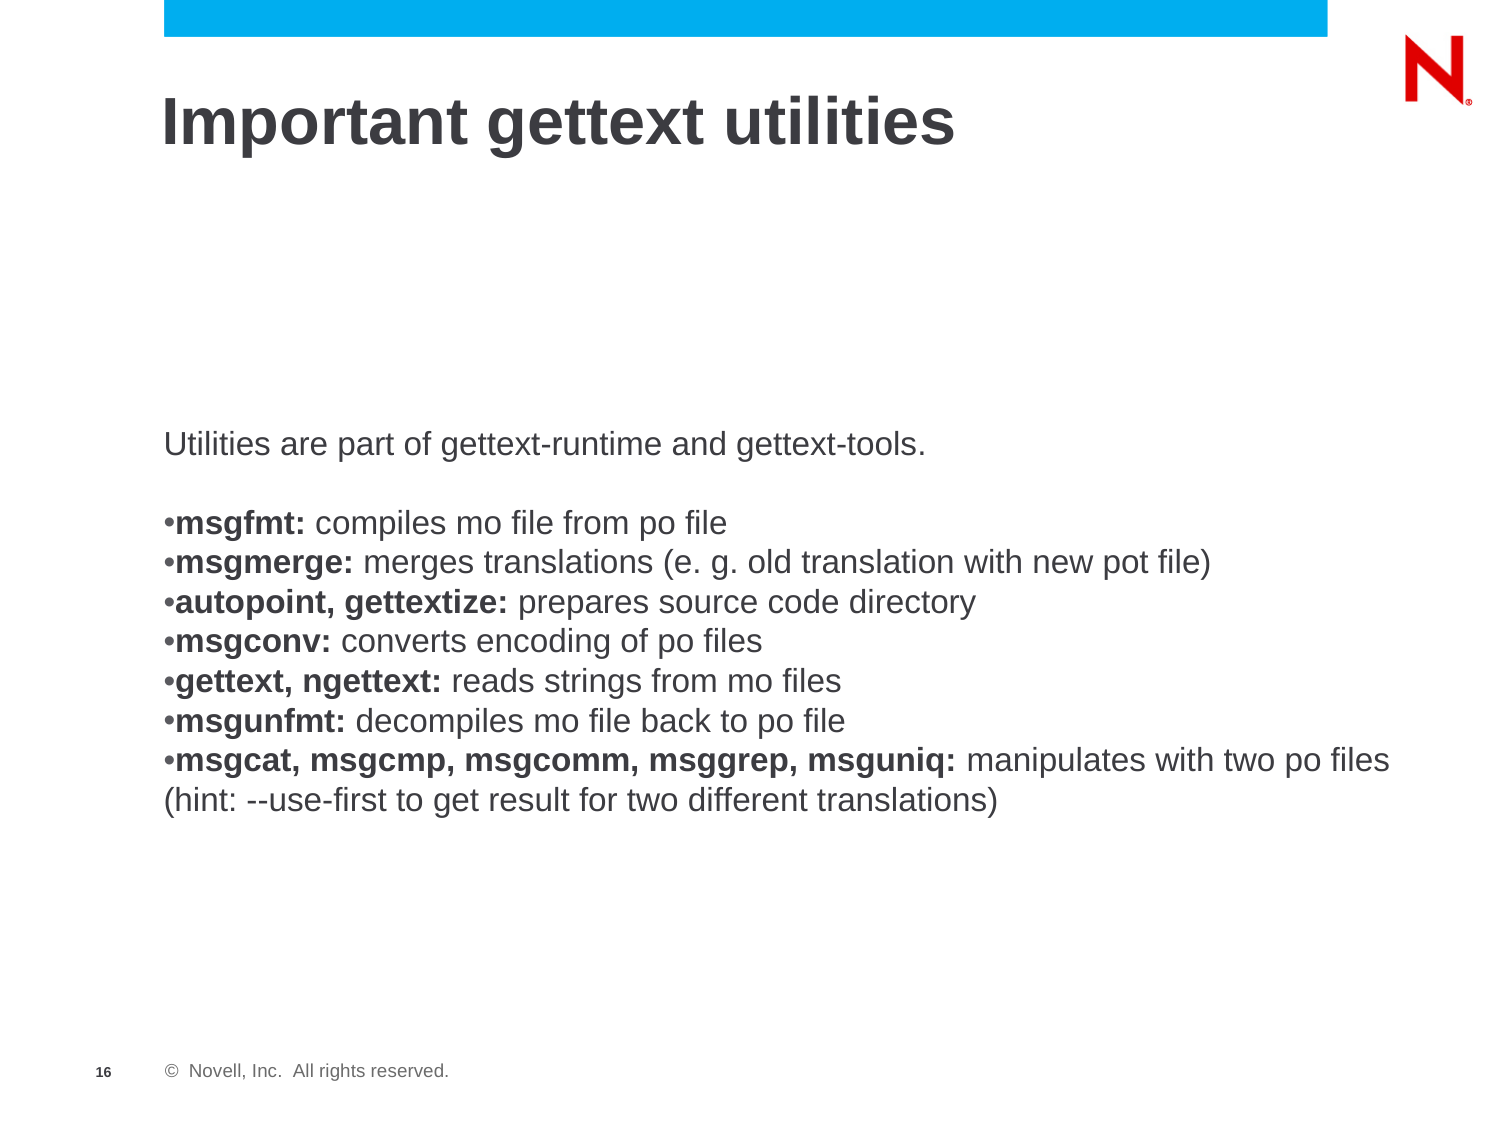

# Important gettext utilities
Utilities are part of gettext-runtime and gettext-tools.
msgfmt: compiles mo file from po file
msgmerge: merges translations (e. g. old translation with new pot file)
autopoint, gettextize: prepares source code directory
msgconv: converts encoding of po files
gettext, ngettext: reads strings from mo files
msgunfmt: decompiles mo file back to po file
msgcat, msgcmp, msgcomm, msggrep, msguniq: manipulates with two po files (hint: --use-first to get result for two different translations)